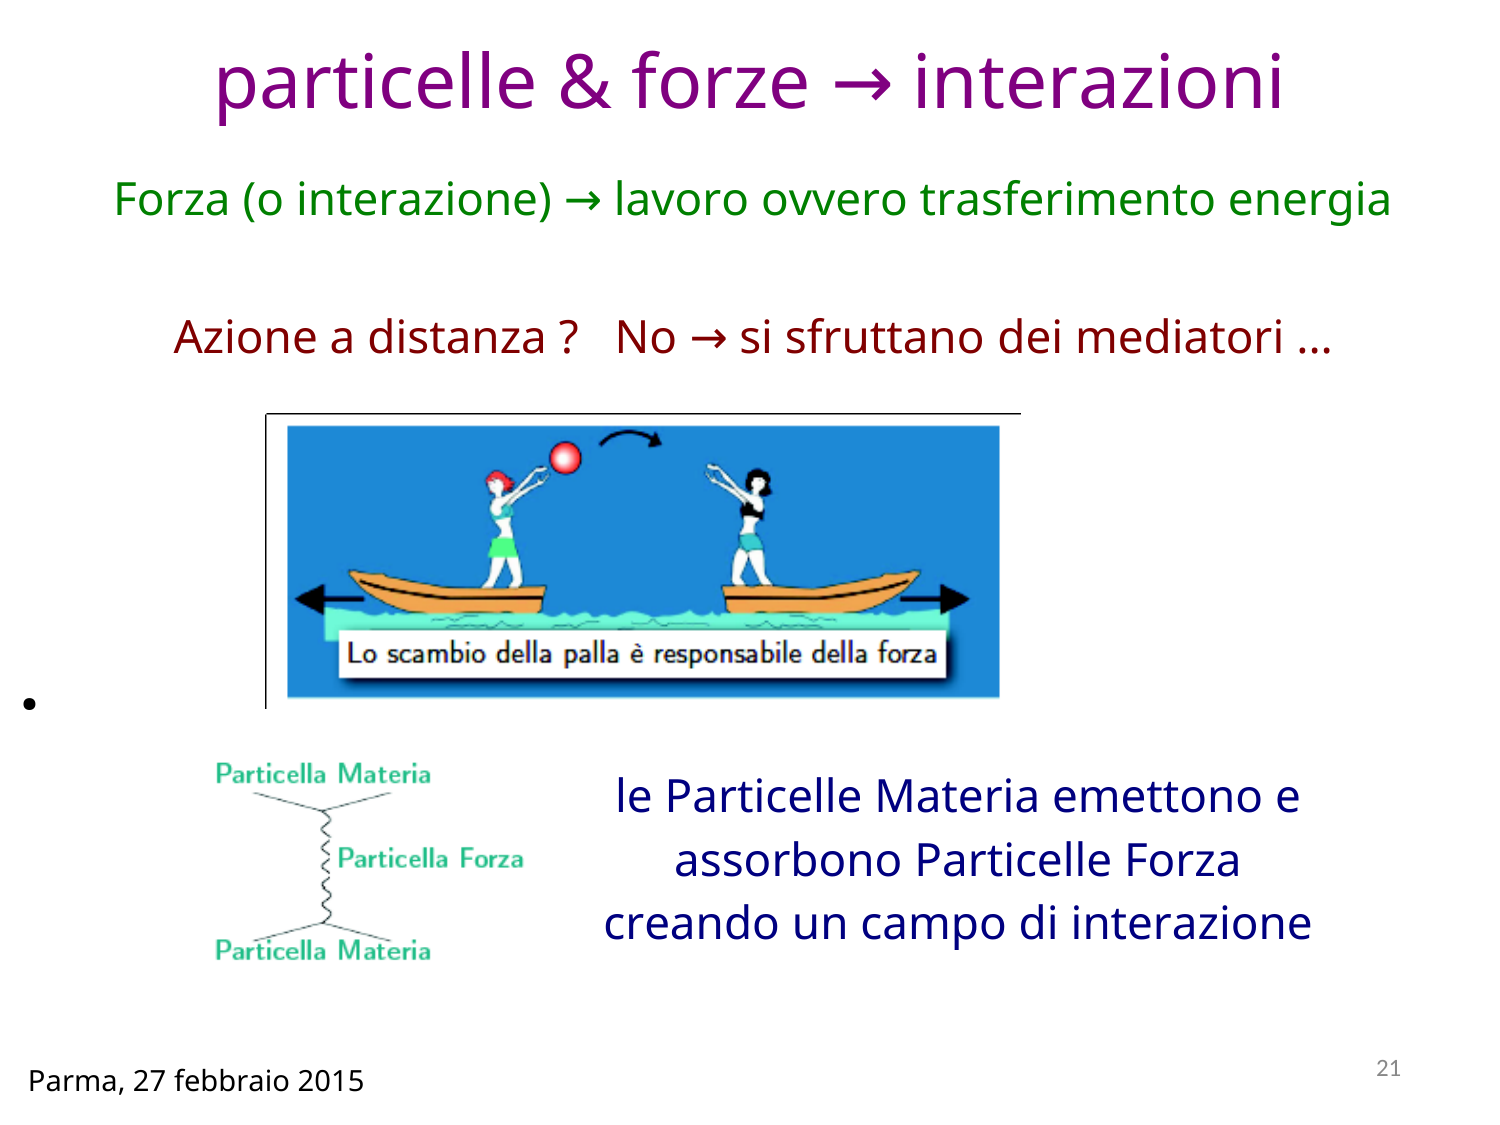

particelle & forze → interazioni
Forza (o interazione) → lavoro ovvero trasferimento energia
Azione a distanza ? No → si sfruttano dei mediatori ...
le Particelle Materia emettono e assorbono Particelle Forza
creando un campo di interazione
21